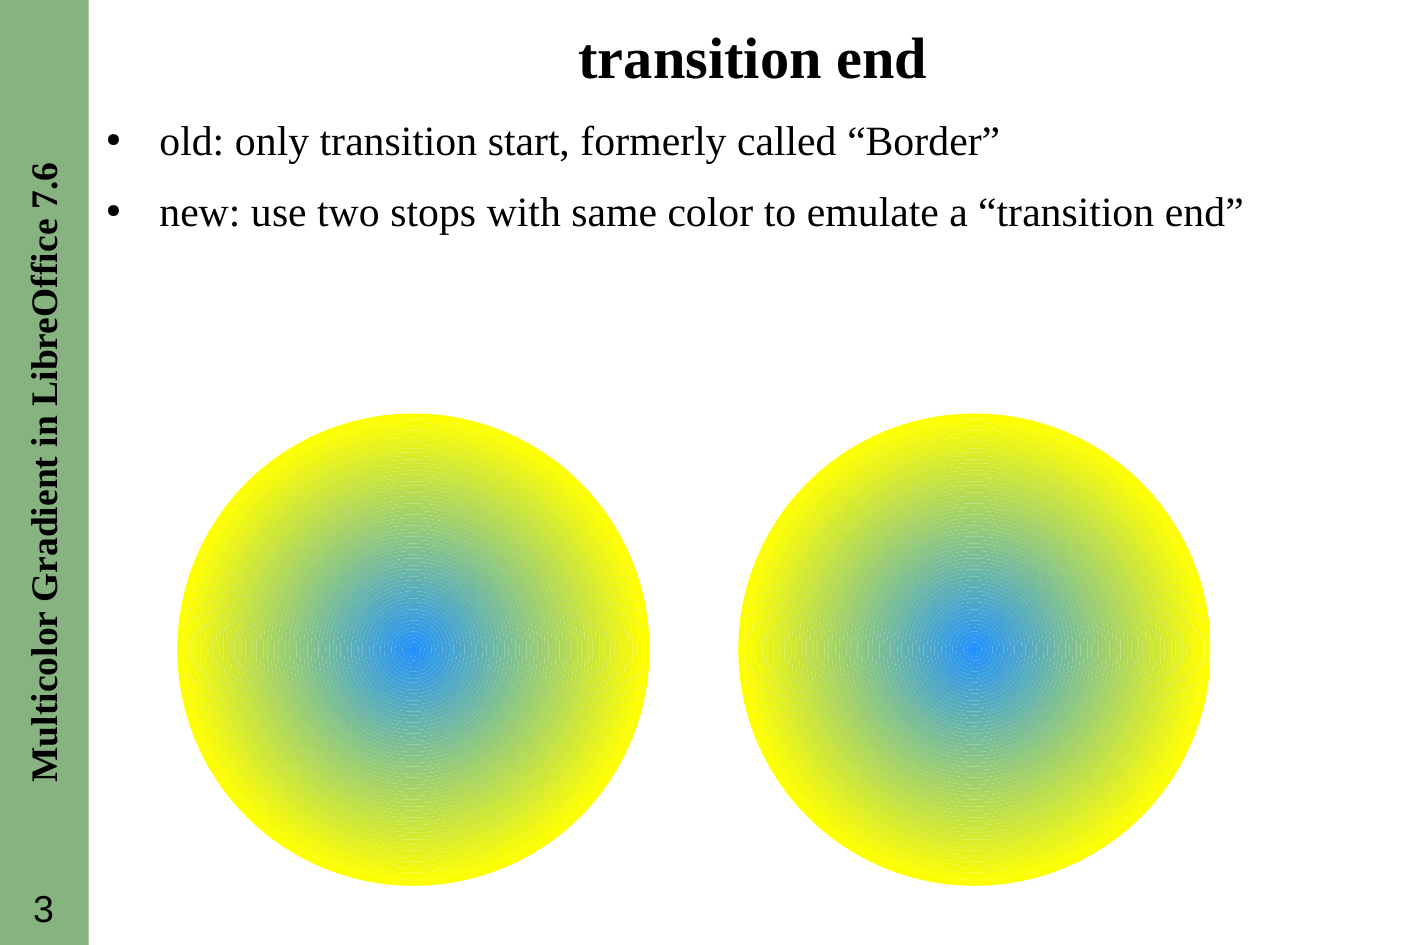

# transition end
old: only transition start, formerly called “Border”
new: use two stops with same color to emulate a “transition end”